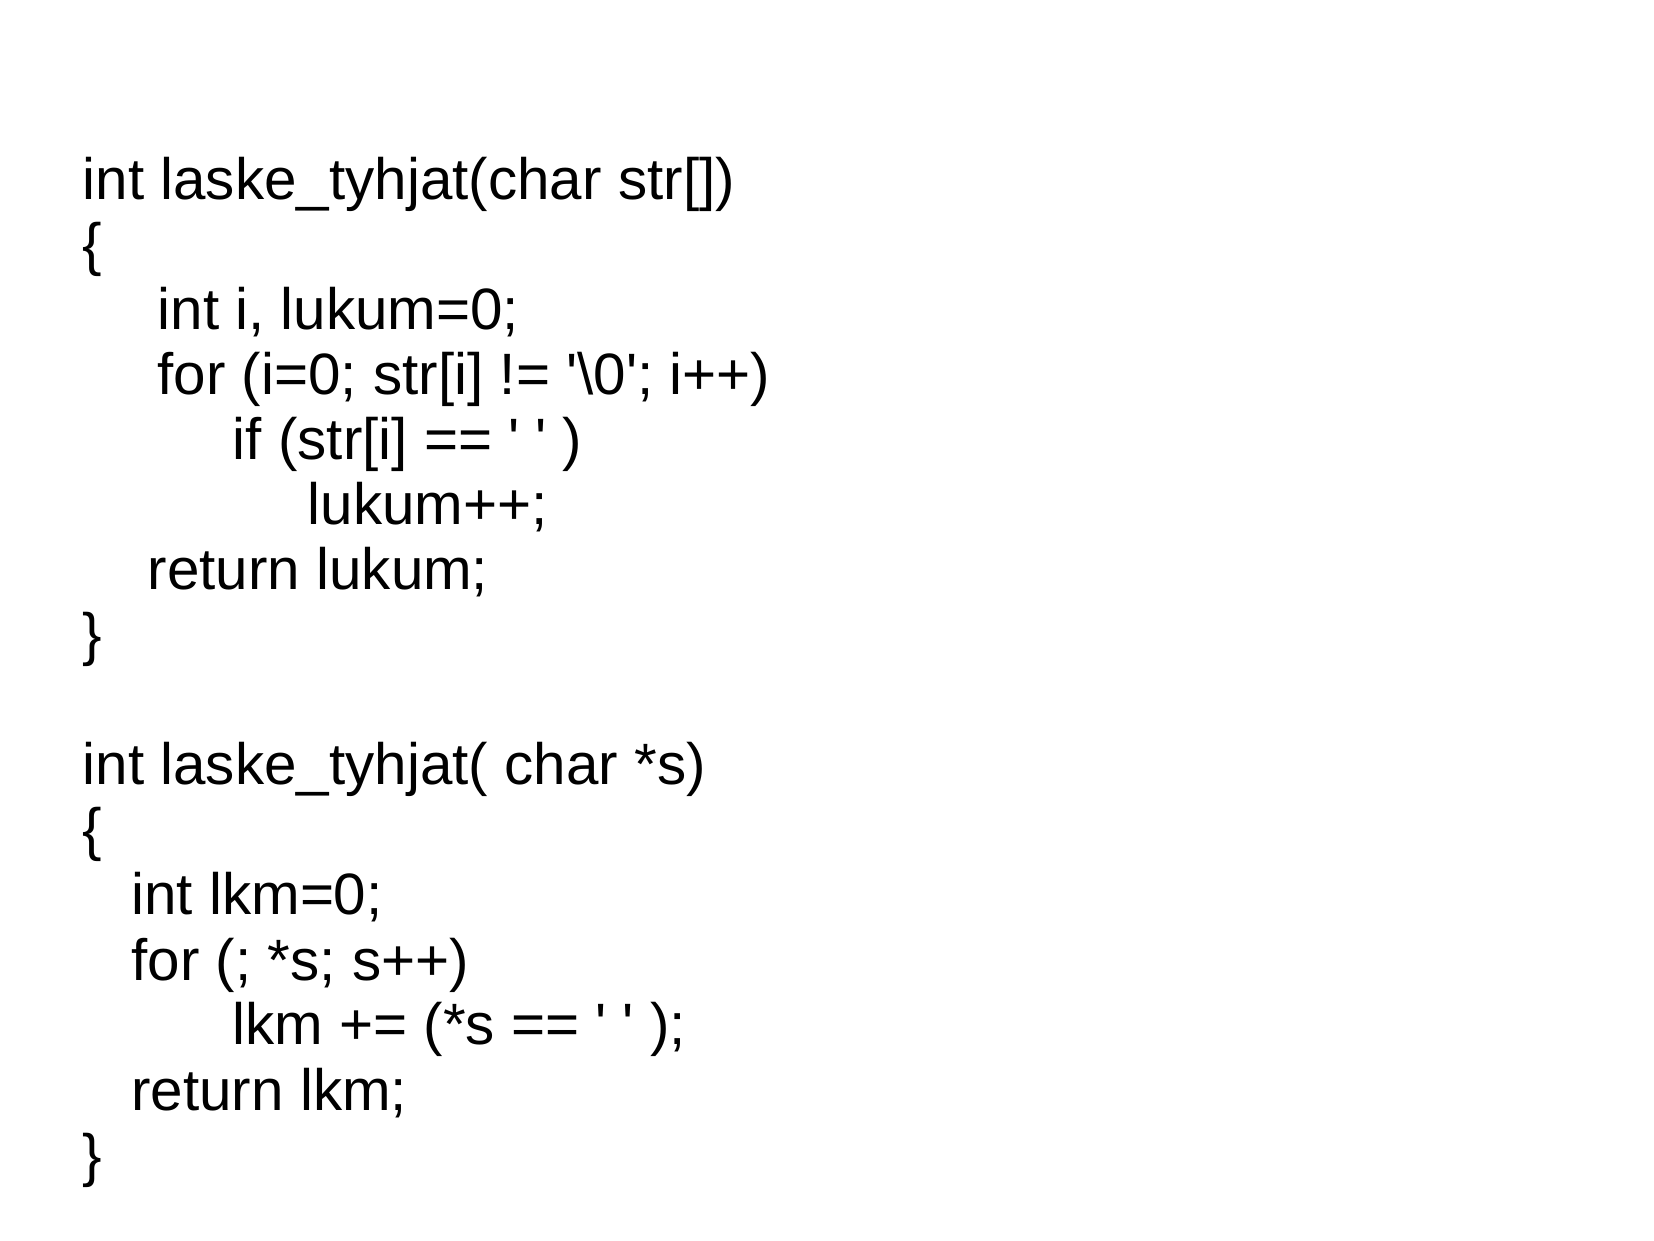

int laske_tyhjat(char str[])
{
	int i, lukum=0;
	for (i=0; str[i] != '\0'; i++)
		if (str[i] == ' ' )
			lukum++;
 return lukum;
}
int laske_tyhjat( char *s)
{
 int lkm=0;
 for (; *s; s++)
		lkm += (*s == ' ' );
 return lkm;
}